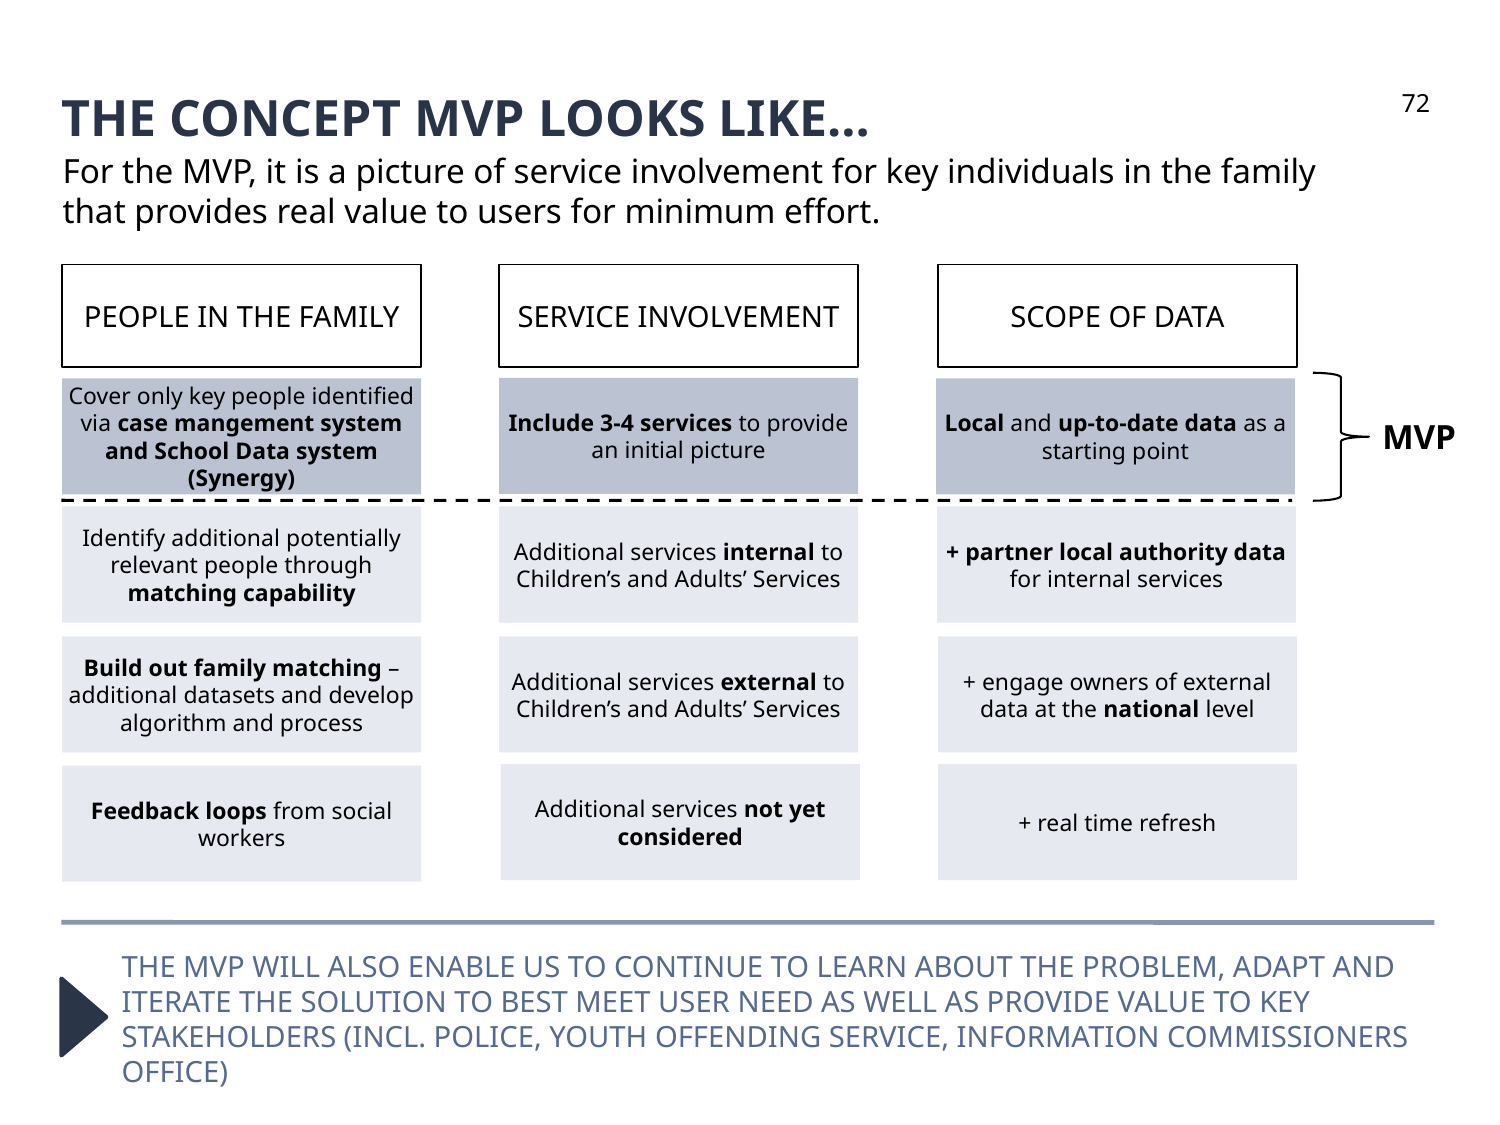

THE CONCEPT MVP LOOKS LIKE…
For the MVP, it is a picture of service involvement for key individuals in the family that provides real value to users for minimum effort.
PEOPLE IN THE FAMILY
SERVICE INVOLVEMENT
SCOPE OF DATA
Include 3-4 services to provide an initial picture
Cover only key people identified via case mangement system and School Data system (Synergy)
Local and up-to-date data as a starting point
Identify additional potentially relevant people through matching capability
Additional services internal to Children’s and Adults’ Services
+ partner local authority data for internal services
Build out family matching – additional datasets and develop algorithm and process
Additional services external to Children’s and Adults’ Services
+ engage owners of external data at the national level
Additional services not yet considered
+ real time refresh
Feedback loops from social workers
MVP
THE MVP WILL ALSO ENABLE US TO CONTINUE TO LEARN ABOUT THE PROBLEM, ADAPT AND ITERATE THE SOLUTION TO BEST MEET USER NEED AS WELL AS PROVIDE VALUE TO KEY STAKEHOLDERS (INCL. POLICE, YOUTH OFFENDING SERVICE, INFORMATION COMMISSIONERS OFFICE)